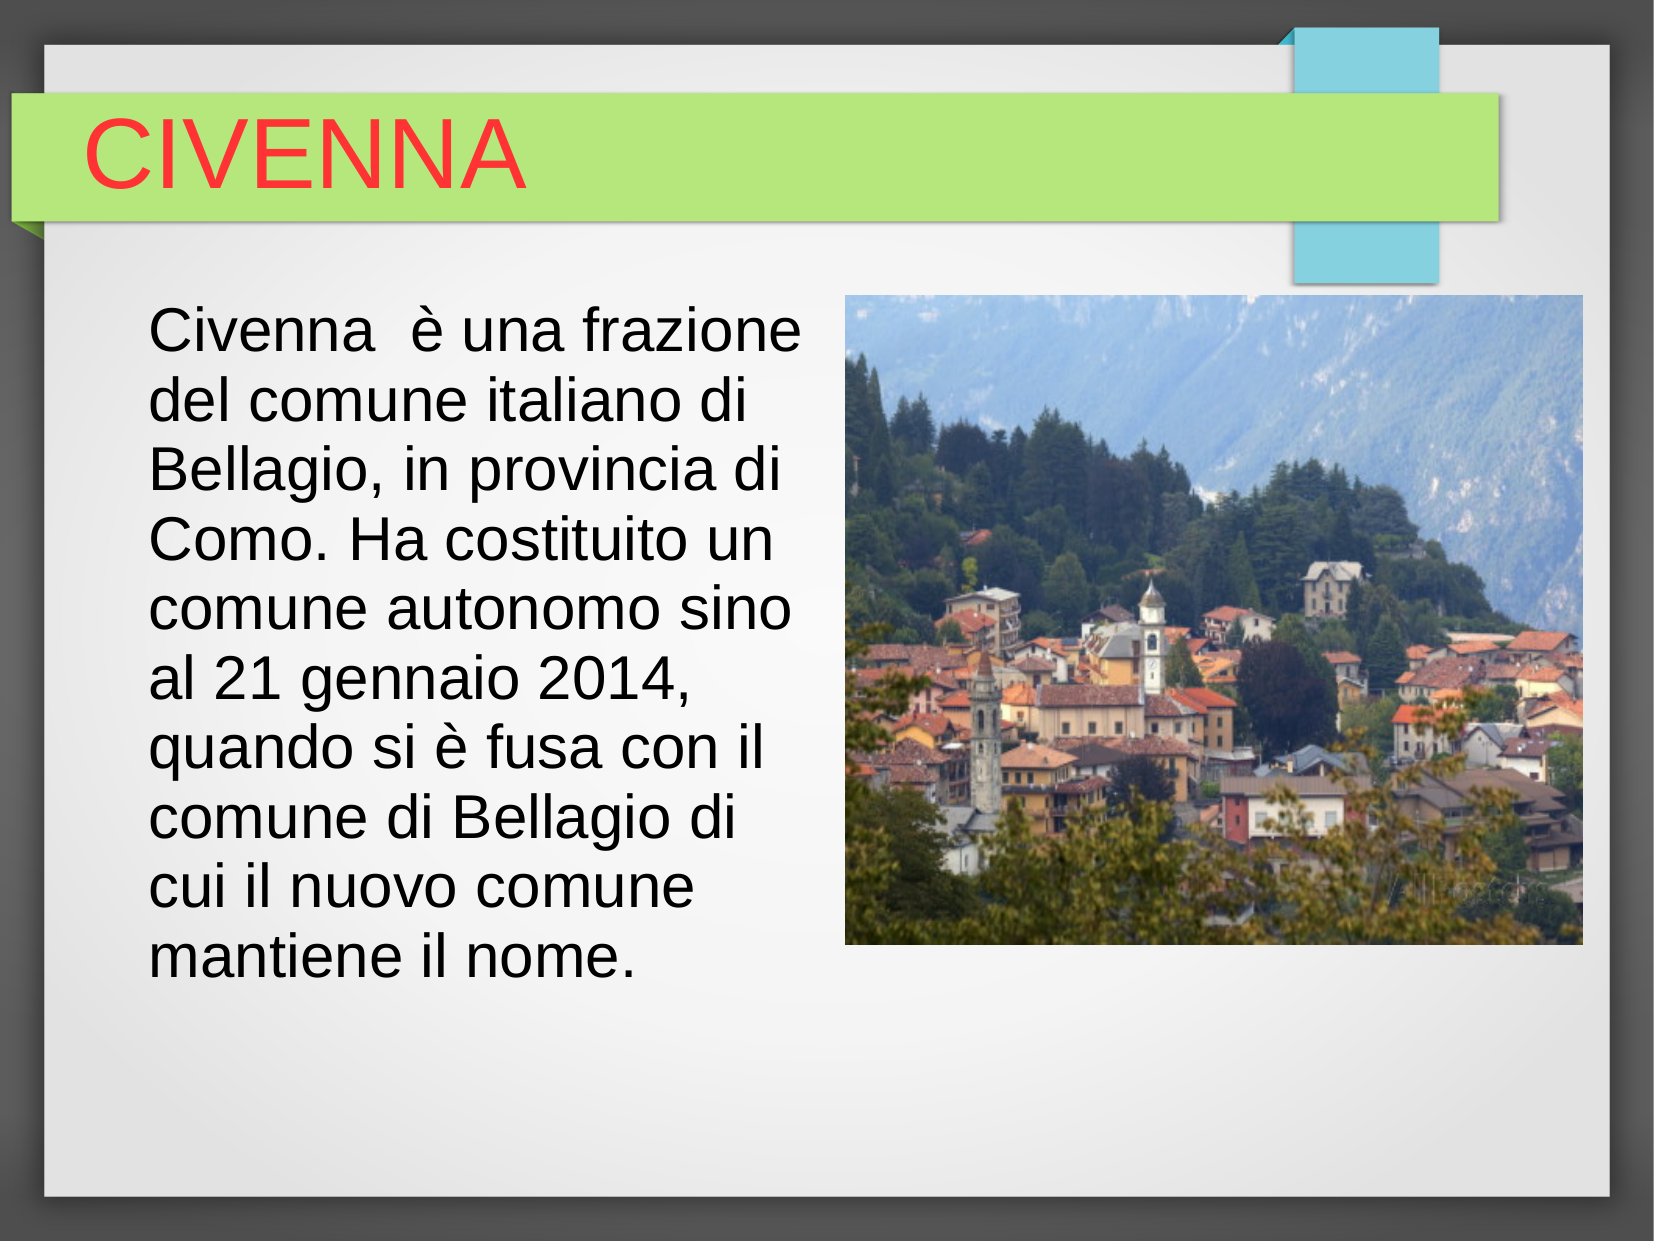

# CIVENNA
Civenna è una frazione del comune italiano di Bellagio, in provincia di Como. Ha costituito un comune autonomo sino al 21 gennaio 2014, quando si è fusa con il comune di Bellagio di cui il nuovo comune mantiene il nome.